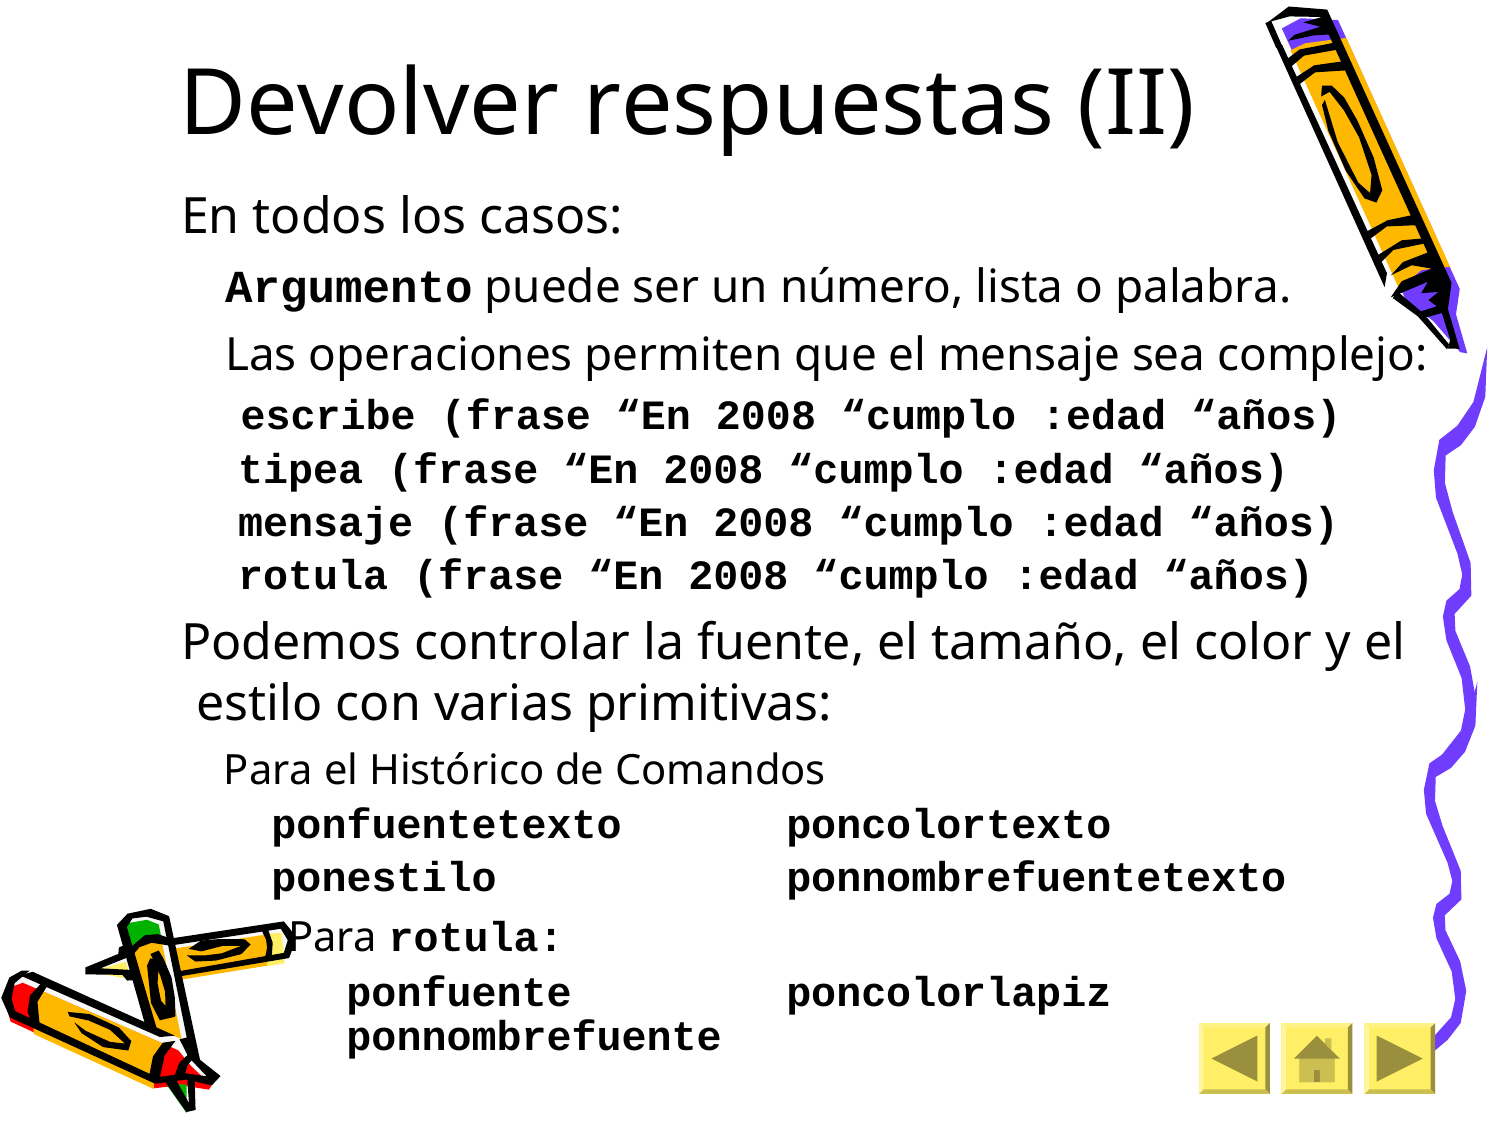

# Devolver respuestas (II)
 En todos los casos:
 Argumento puede ser un número, lista o palabra.
 Las operaciones permiten que el mensaje sea complejo:
 escribe (frase “En 2008 “cumplo :edad “años)
 tipea (frase “En 2008 “cumplo :edad “años)
 mensaje (frase “En 2008 “cumplo :edad “años)
 rotula (frase “En 2008 “cumplo :edad “años)
 Podemos controlar la fuente, el tamaño, el color y el 	estilo con varias primitivas:
 Para el Histórico de Comandos
	ponfuentetexto	poncolortexto
	ponestilo	ponnombrefuentetexto
 Para rotula:
	 ponfuente	poncolorlapiz
		 ponnombrefuente